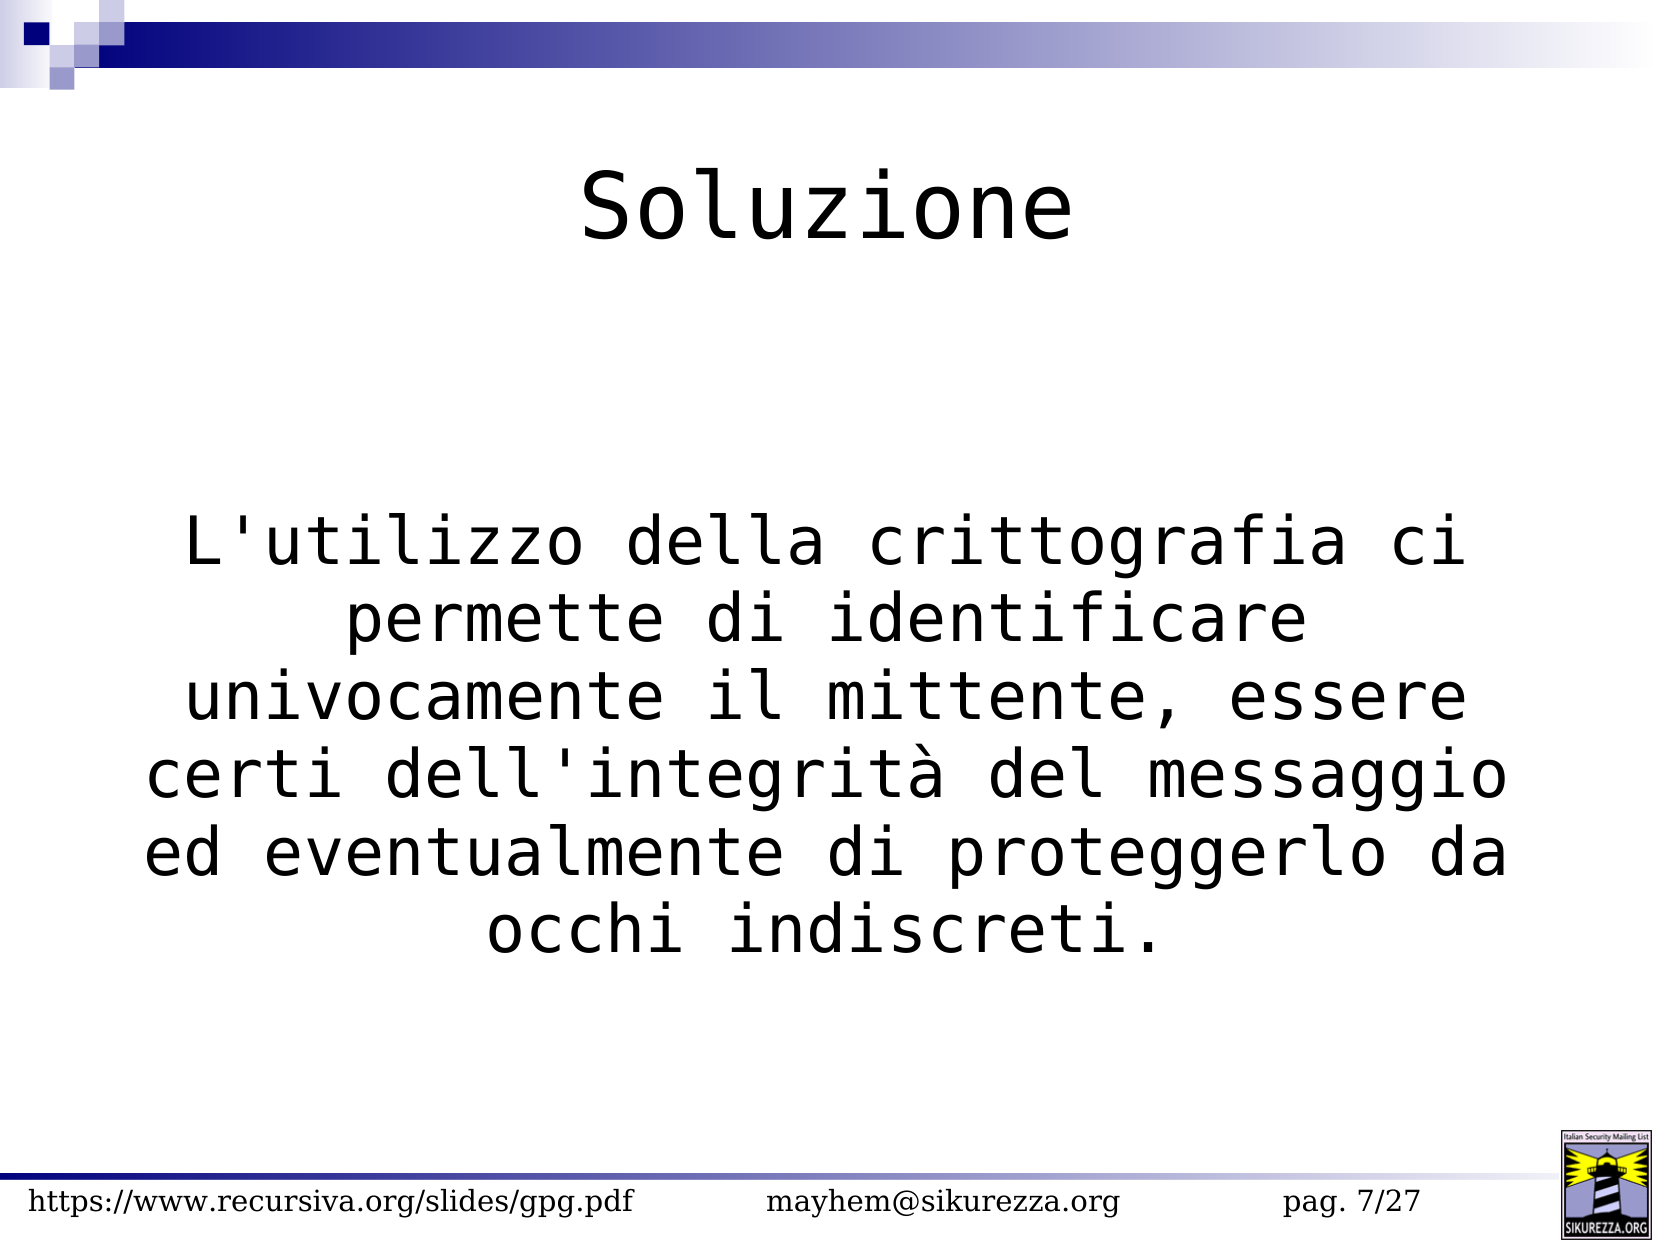

# Soluzione
L'utilizzo della crittografia ci permette di identificare univocamente il mittente, essere certi dell'integrità del messaggio ed eventualmente di proteggerlo da occhi indiscreti.